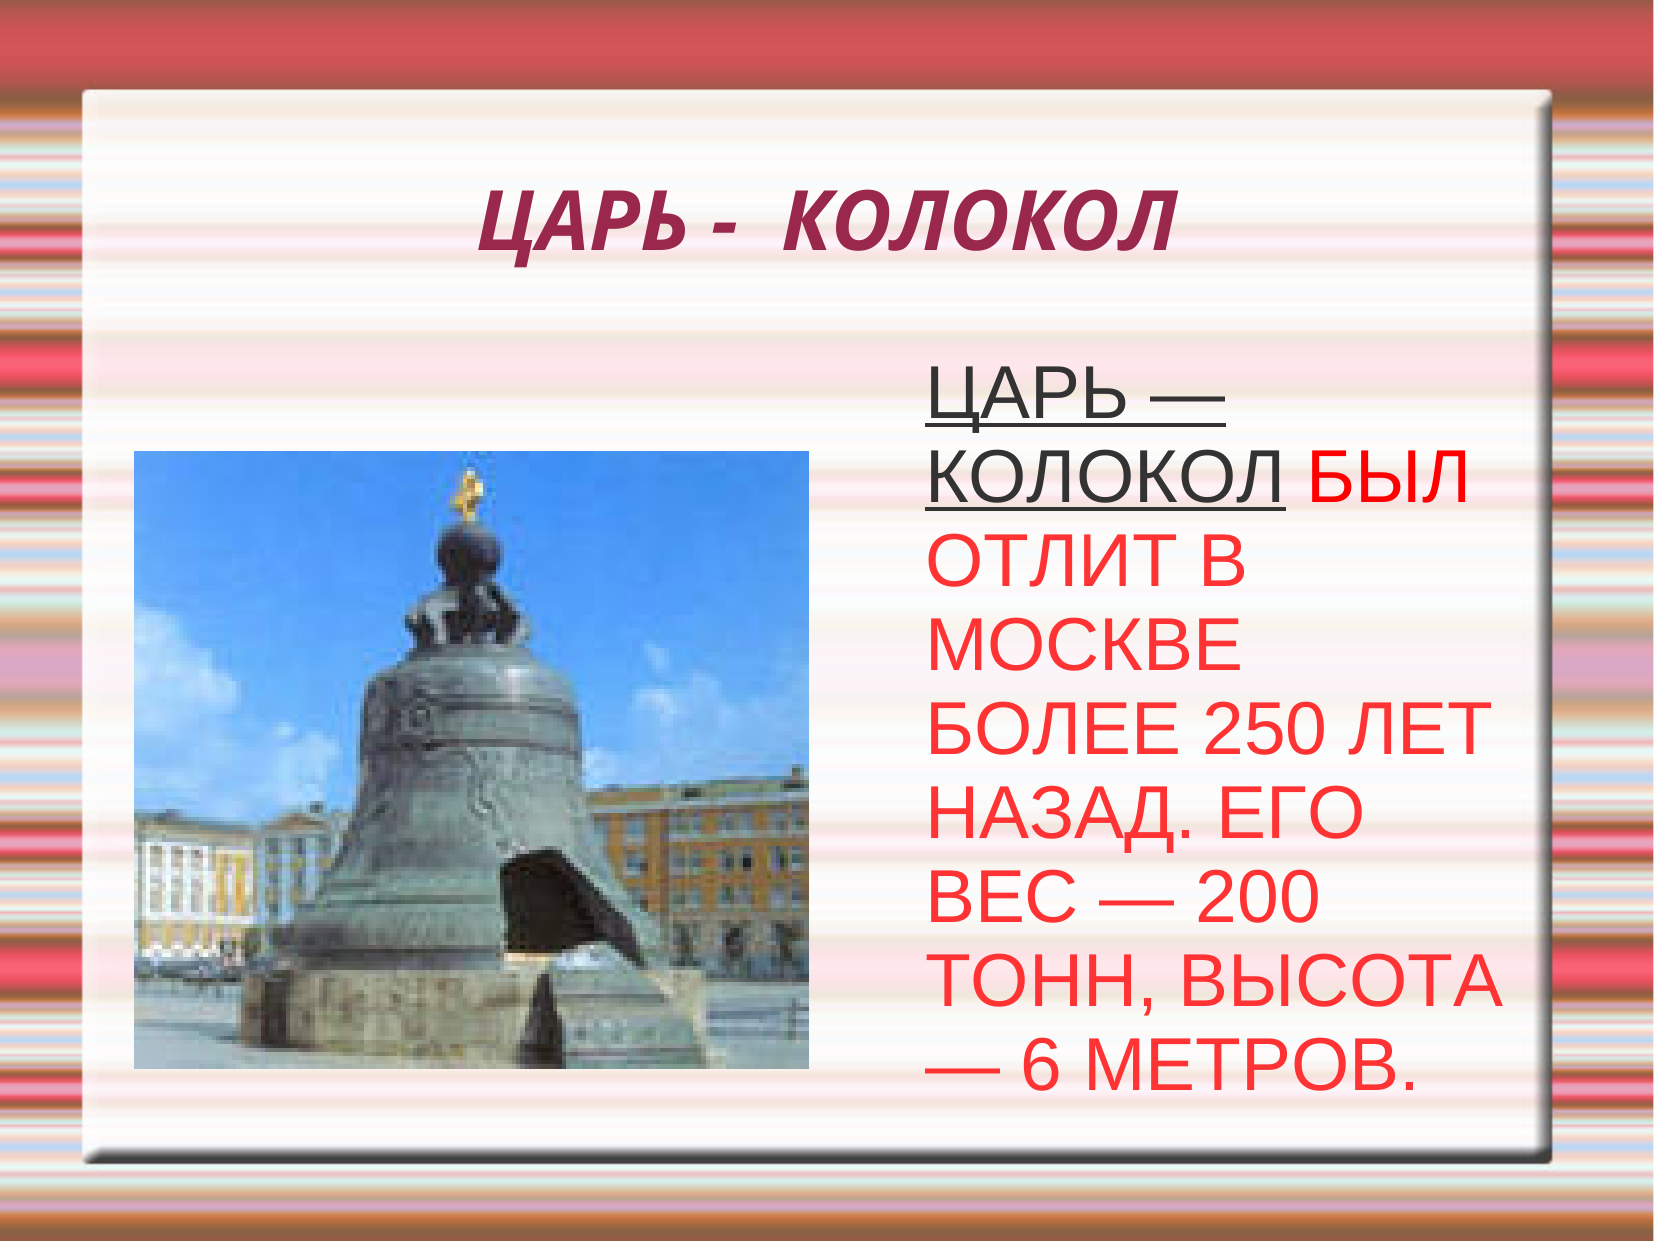

# ЦАРЬ - КОЛОКОЛ
ЦАРЬ — КОЛОКОЛ БЫЛ ОТЛИТ В МОСКВЕ БОЛЕЕ 250 ЛЕТ НАЗАД. ЕГО ВЕС — 200 ТОНН, ВЫСОТА — 6 МЕТРОВ.